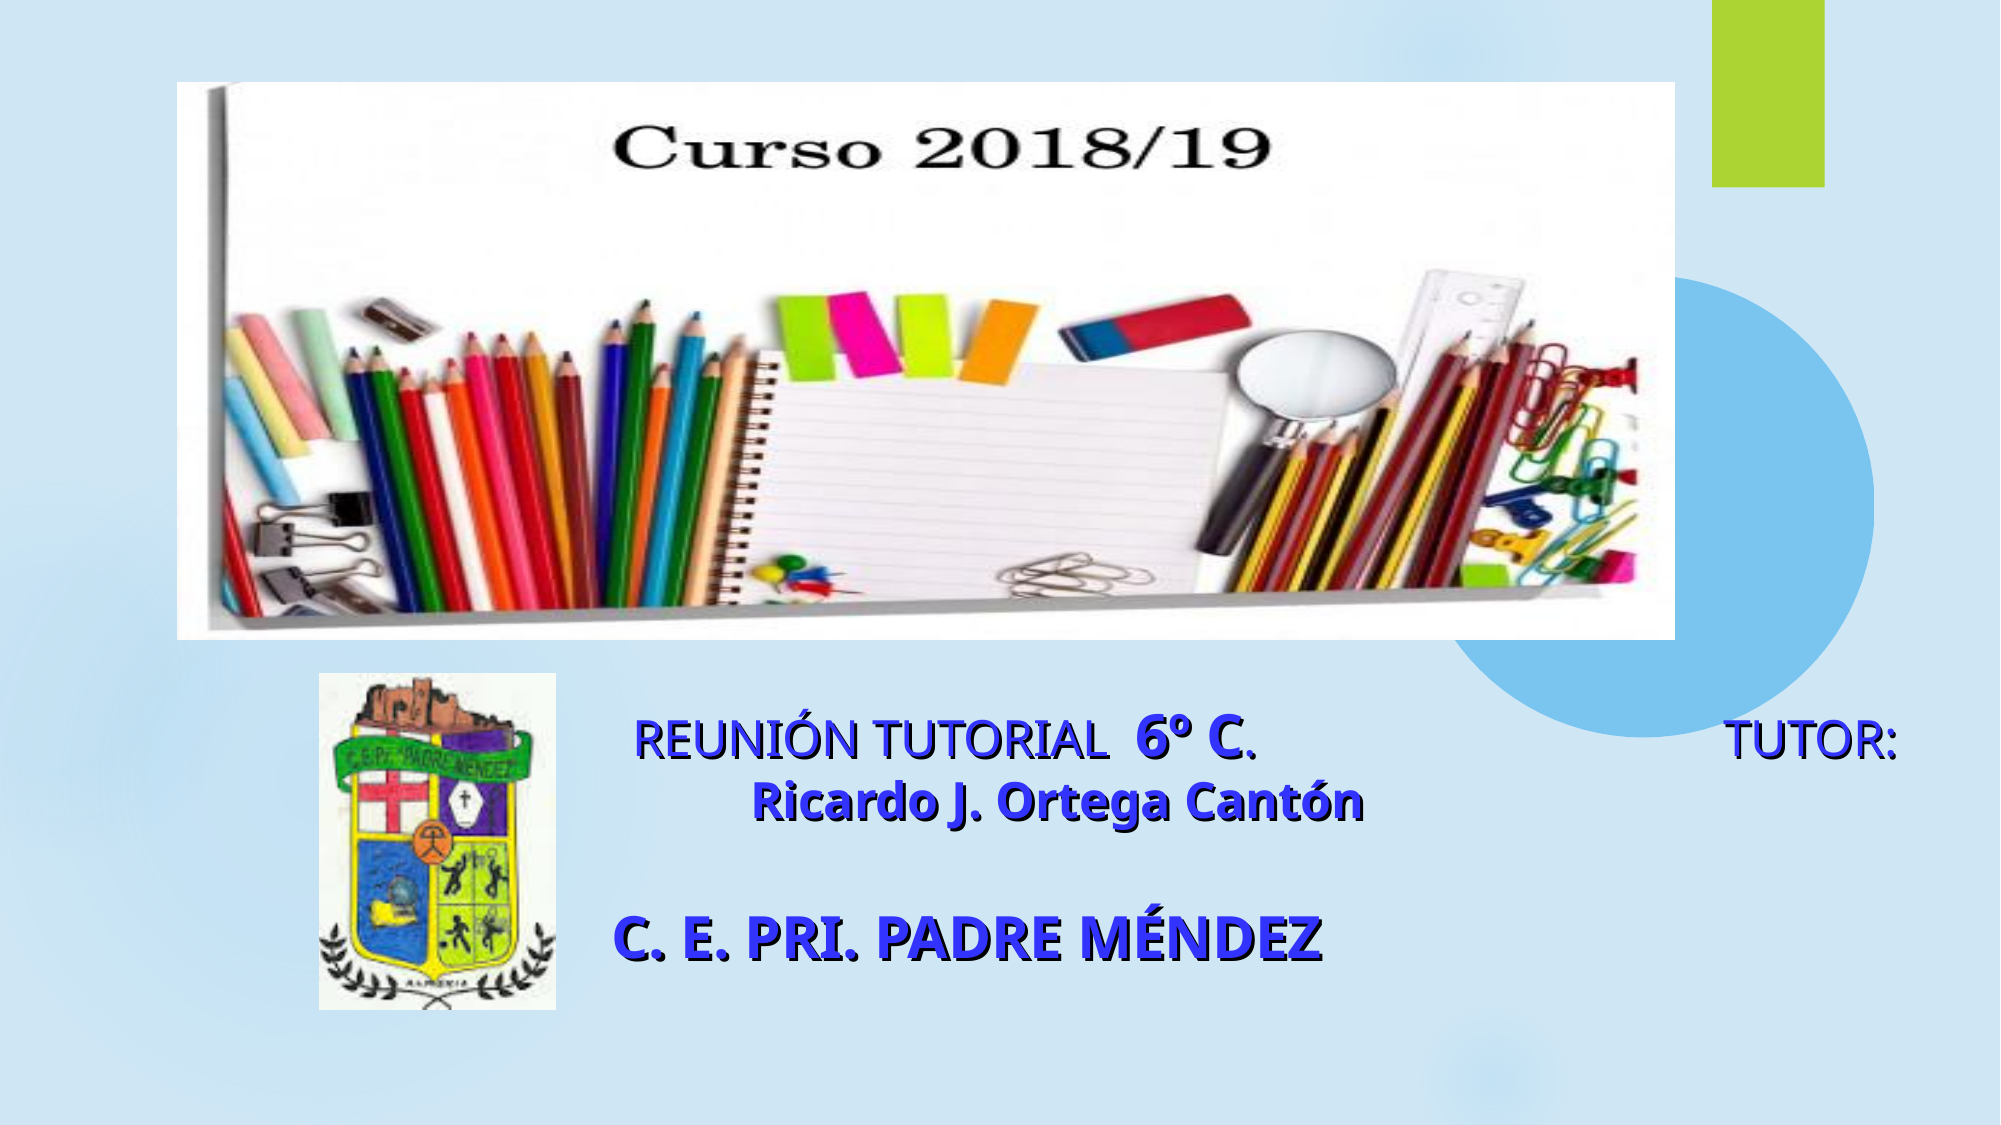

#
               REUNIÓN TUTORIAL  6º C. 	 TUTOR: Ricardo J. Ortega Cantón
 C. E. PRI. PADRE MÉNDEZ